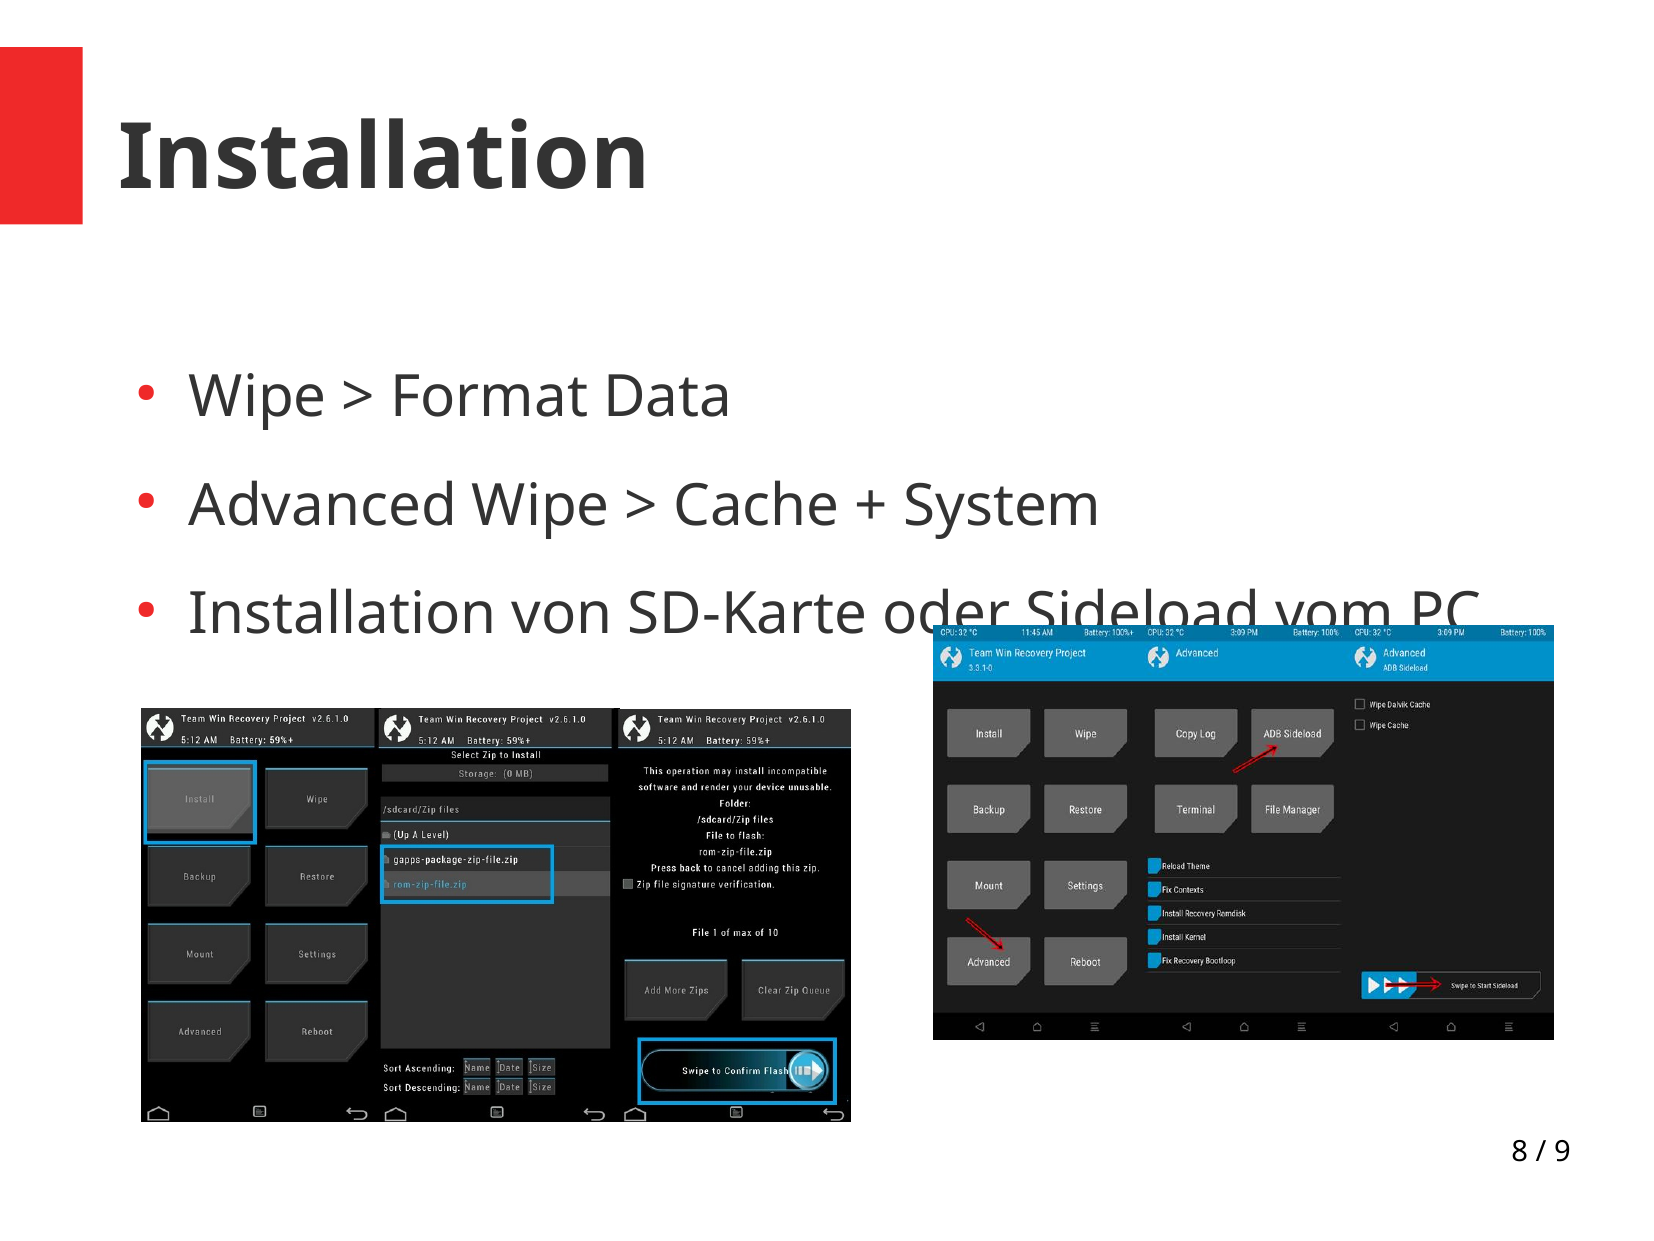

# Installation
Wipe > Format Data
Advanced Wipe > Cache + System
Installation von SD-Karte oder Sideload vom PC
8